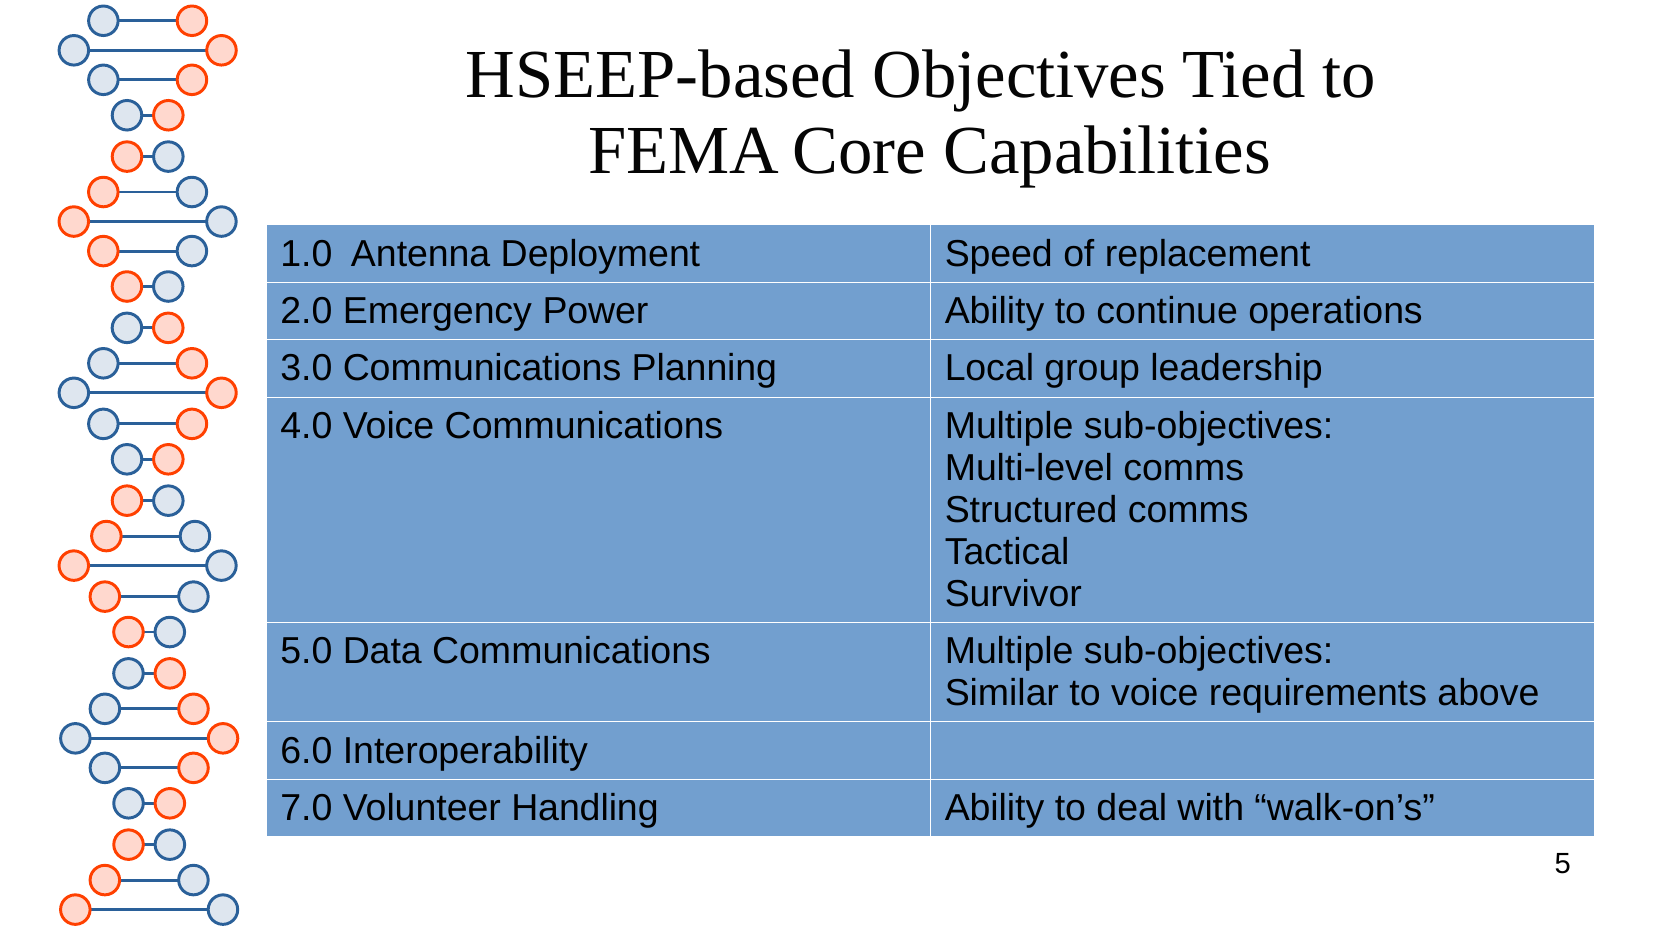

# HSEEP-based Objectives Tied to FEMA Core Capabilities
| 1.0 Antenna Deployment | Speed of replacement |
| --- | --- |
| 2.0 Emergency Power | Ability to continue operations |
| 3.0 Communications Planning | Local group leadership |
| 4.0 Voice Communications | Multiple sub-objectives: Multi-level comms Structured comms Tactical Survivor |
| 5.0 Data Communications | Multiple sub-objectives: Similar to voice requirements above |
| 6.0 Interoperability | |
| 7.0 Volunteer Handling | Ability to deal with “walk-on’s” |
5